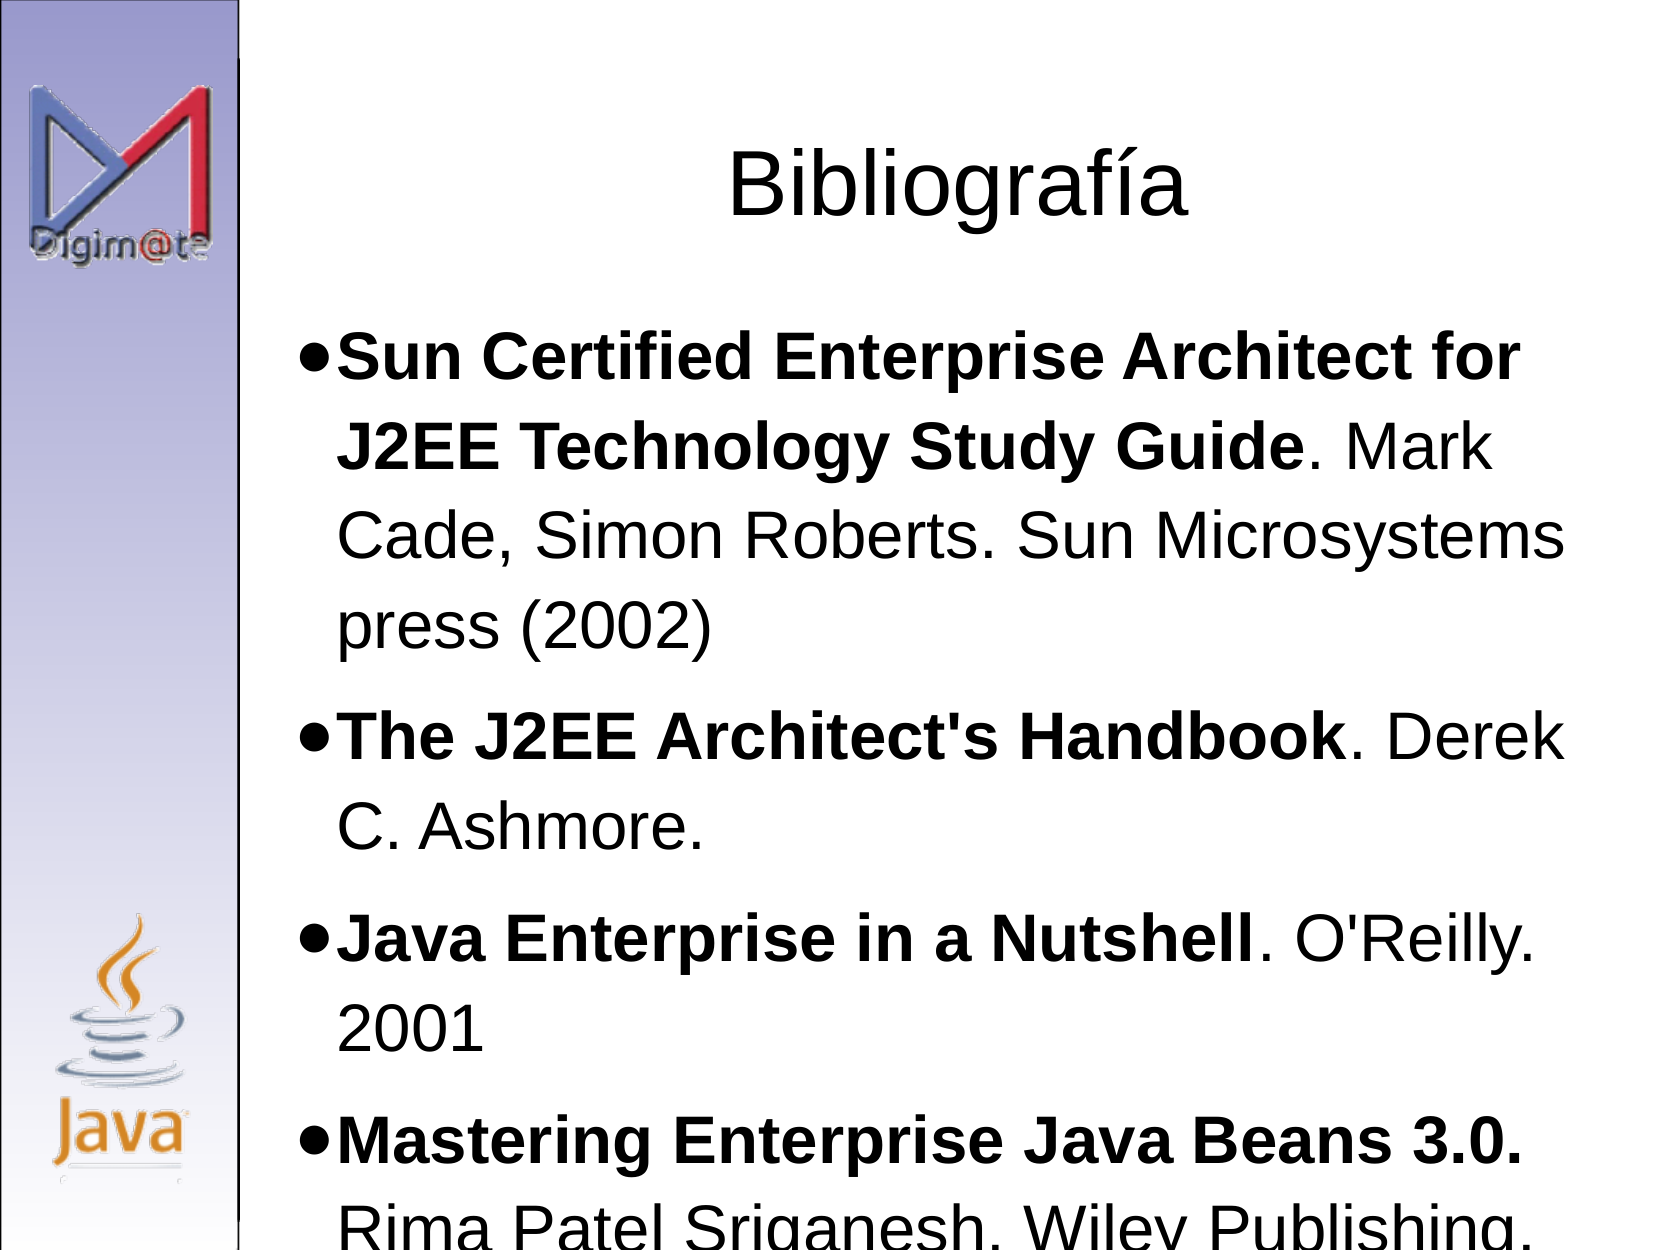

# Bibliografía
Sun Certified Enterprise Architect for J2EE Technology Study Guide. Mark Cade, Simon Roberts. Sun Microsystems press (2002)
The J2EE Architect's Handbook. Derek C. Ashmore.
Java Enterprise in a Nutshell. O'Reilly. 2001
Mastering Enterprise Java Beans 3.0. Rima Patel Sriganesh. Wiley Publishing. 2006